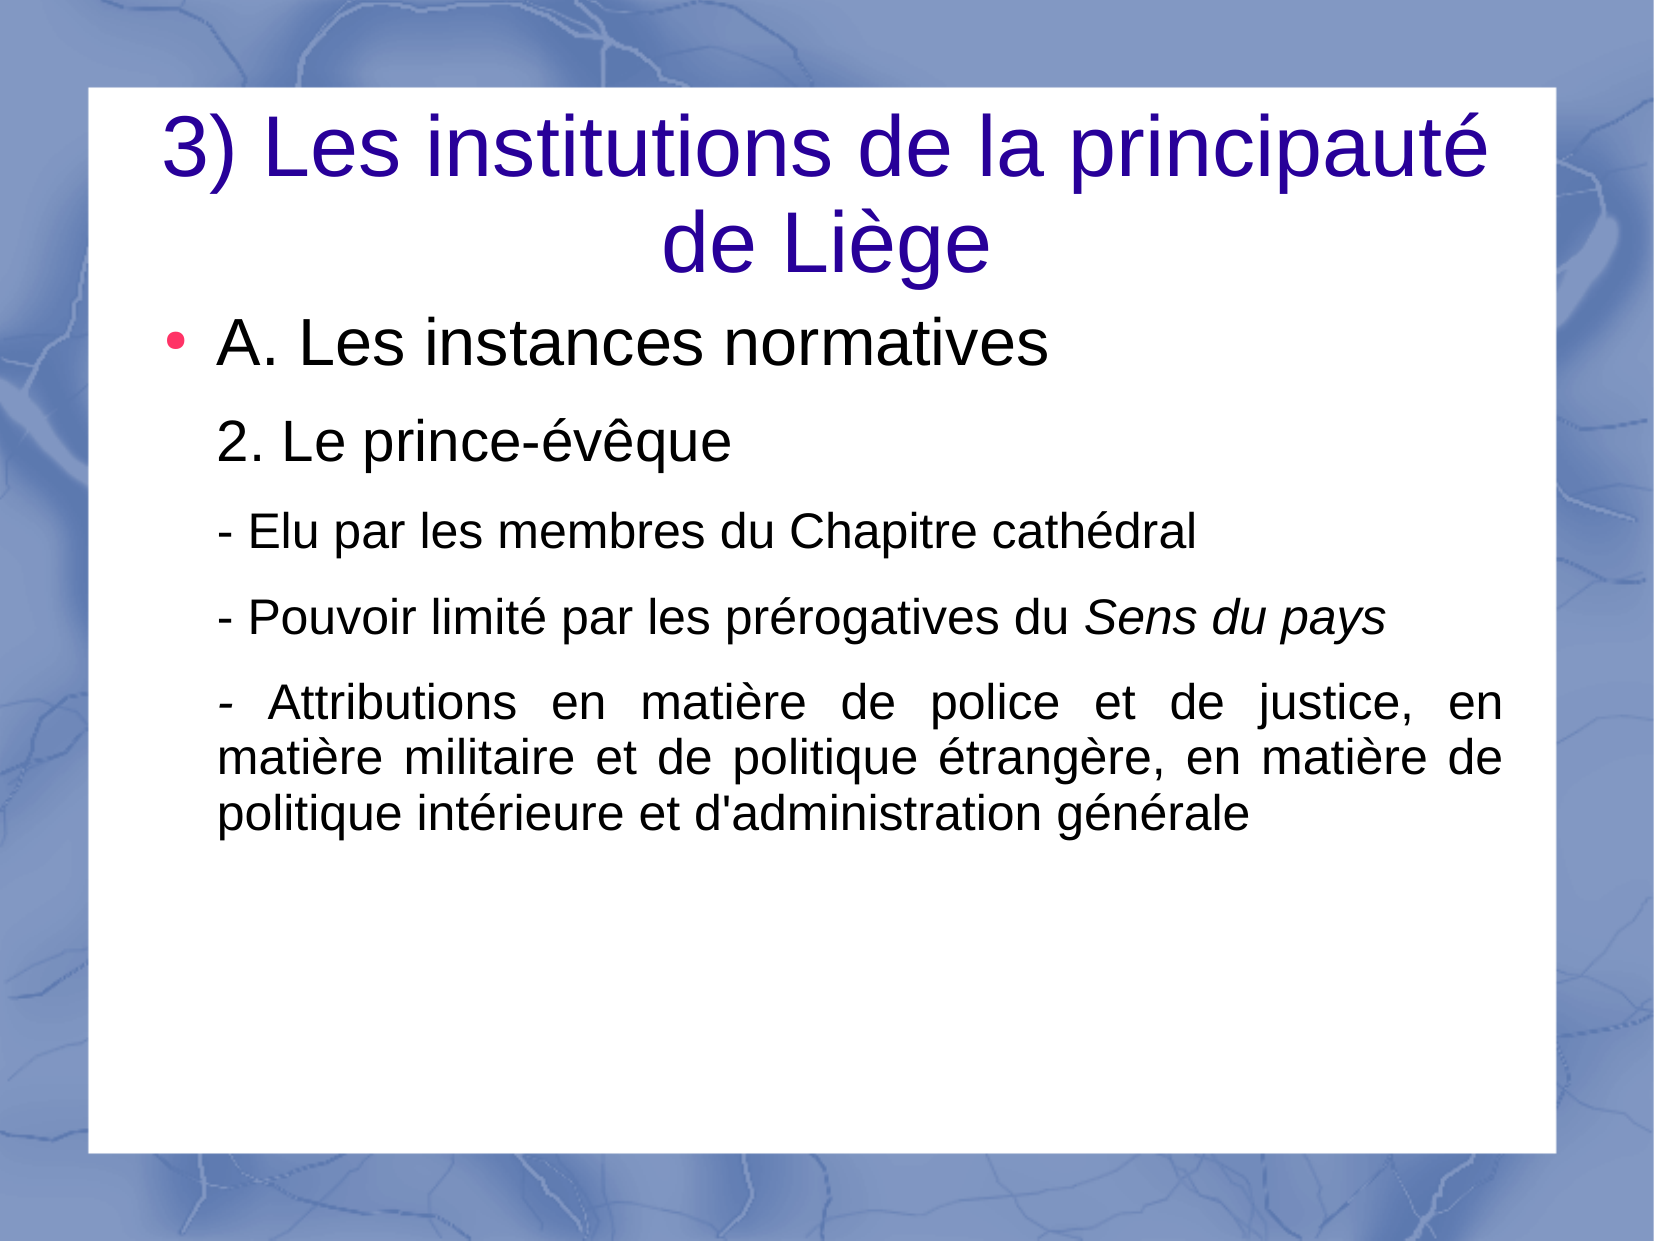

# 3) Les institutions de la principauté de Liège
A. Les instances normatives
2. Le prince-évêque
- Elu par les membres du Chapitre cathédral
- Pouvoir limité par les prérogatives du Sens du pays
- Attributions en matière de police et de justice, en matière militaire et de politique étrangère, en matière de politique intérieure et d'administration générale